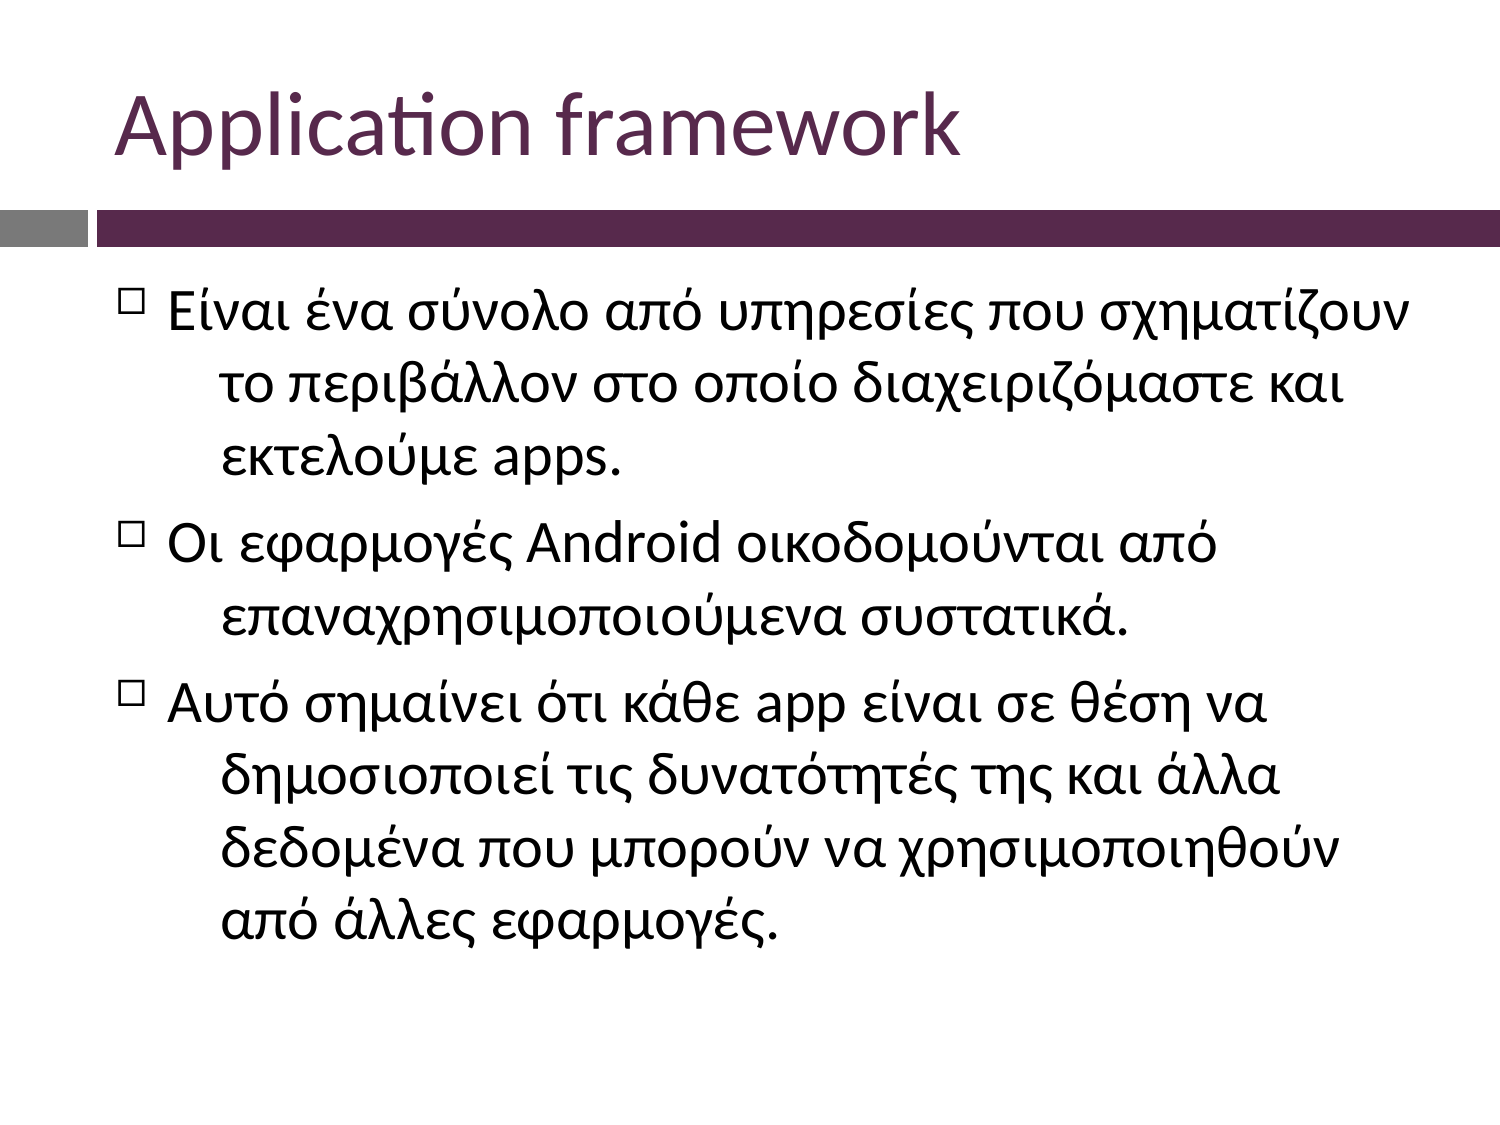

Application framework
# Είναι ένα σύνολο από υπηρεσίες που σχηματίζουν το περιβάλλον στο οποίο διαχειριζόμαστε και εκτελούμε apps.
Oι εφαρμογές Android οικοδομούνται από επαναχρησιμοποιούμενα συστατικά.
Αυτό σημαίνει ότι κάθε app είναι σε θέση να δημοσιοποιεί τις δυνατότητές της και άλλα δεδομένα που μπορούν να χρησιμοποιηθούν από άλλες εφαρμογές.